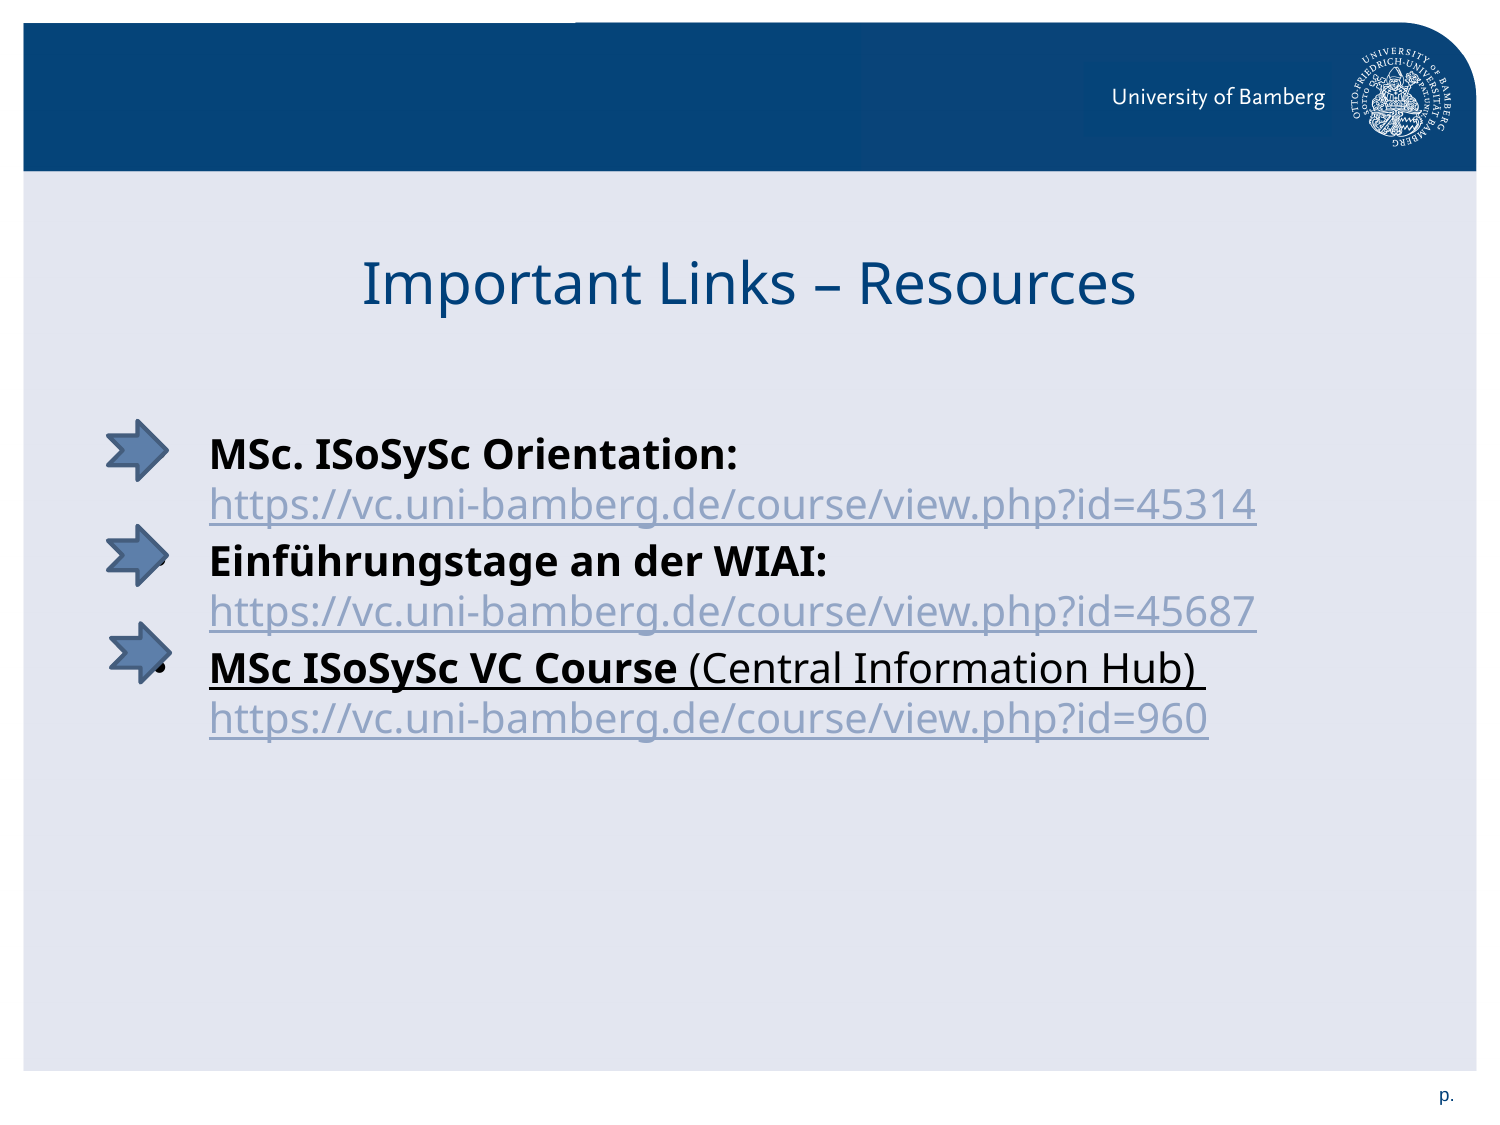

# Important Links – Resources
MSc. ISoSySc Orientation: https://vc.uni-bamberg.de/course/view.php?id=45314
Einführungstage an der WIAI: https://vc.uni-bamberg.de/course/view.php?id=45687
MSc ISoSySc VC Course (Central Information Hub) https://vc.uni-bamberg.de/course/view.php?id=960